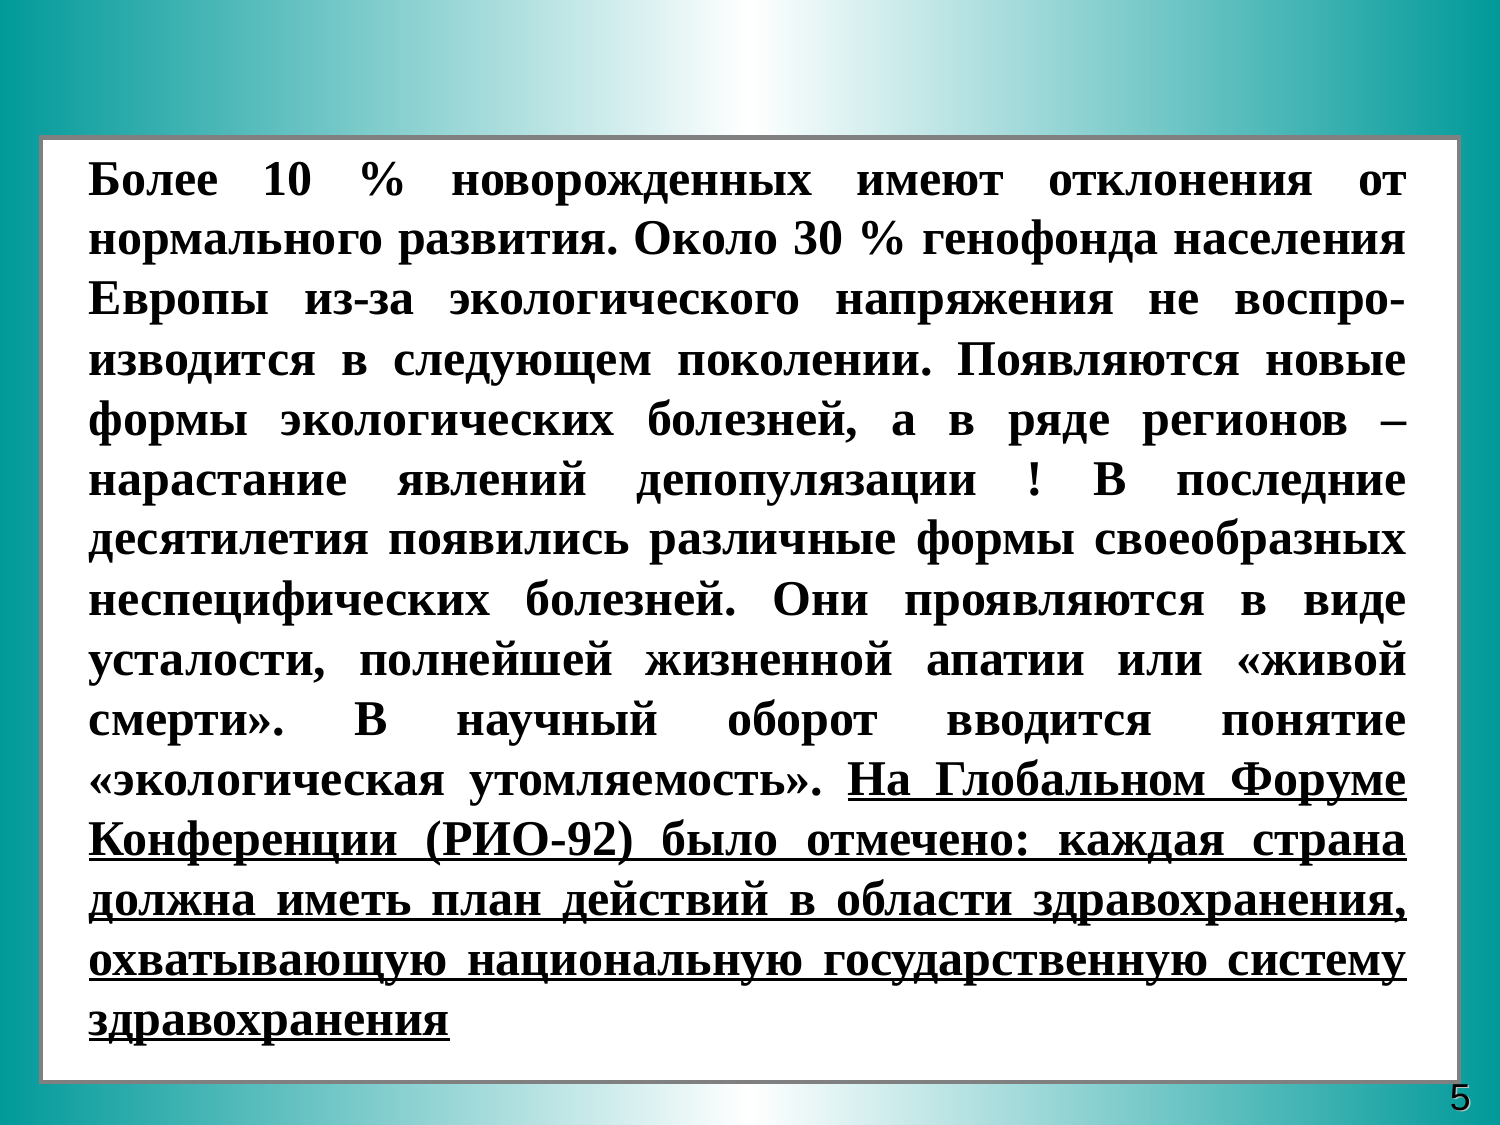

#
Более 10 % новорожденных имеют отклонения от нормального развития. Около 30 % генофонда населения Европы из-за экологического напряжения не воспро-изводится в следующем поколении. Появляются новые формы экологических болезней, а в ряде регионов – нарастание явлений депопулязации ! В последние десятилетия появились различные формы своеобразных неспецифических болезней. Они проявляются в виде усталости, полнейшей жизненной апатии или «живой смерти». В научный оборот вводится понятие «экологическая утомляемость». На Глобальном Форуме Конференции (РИО-92) было отмечено: каждая страна должна иметь план действий в области здравохранения, охватывающую национальную государственную систему здравохранения